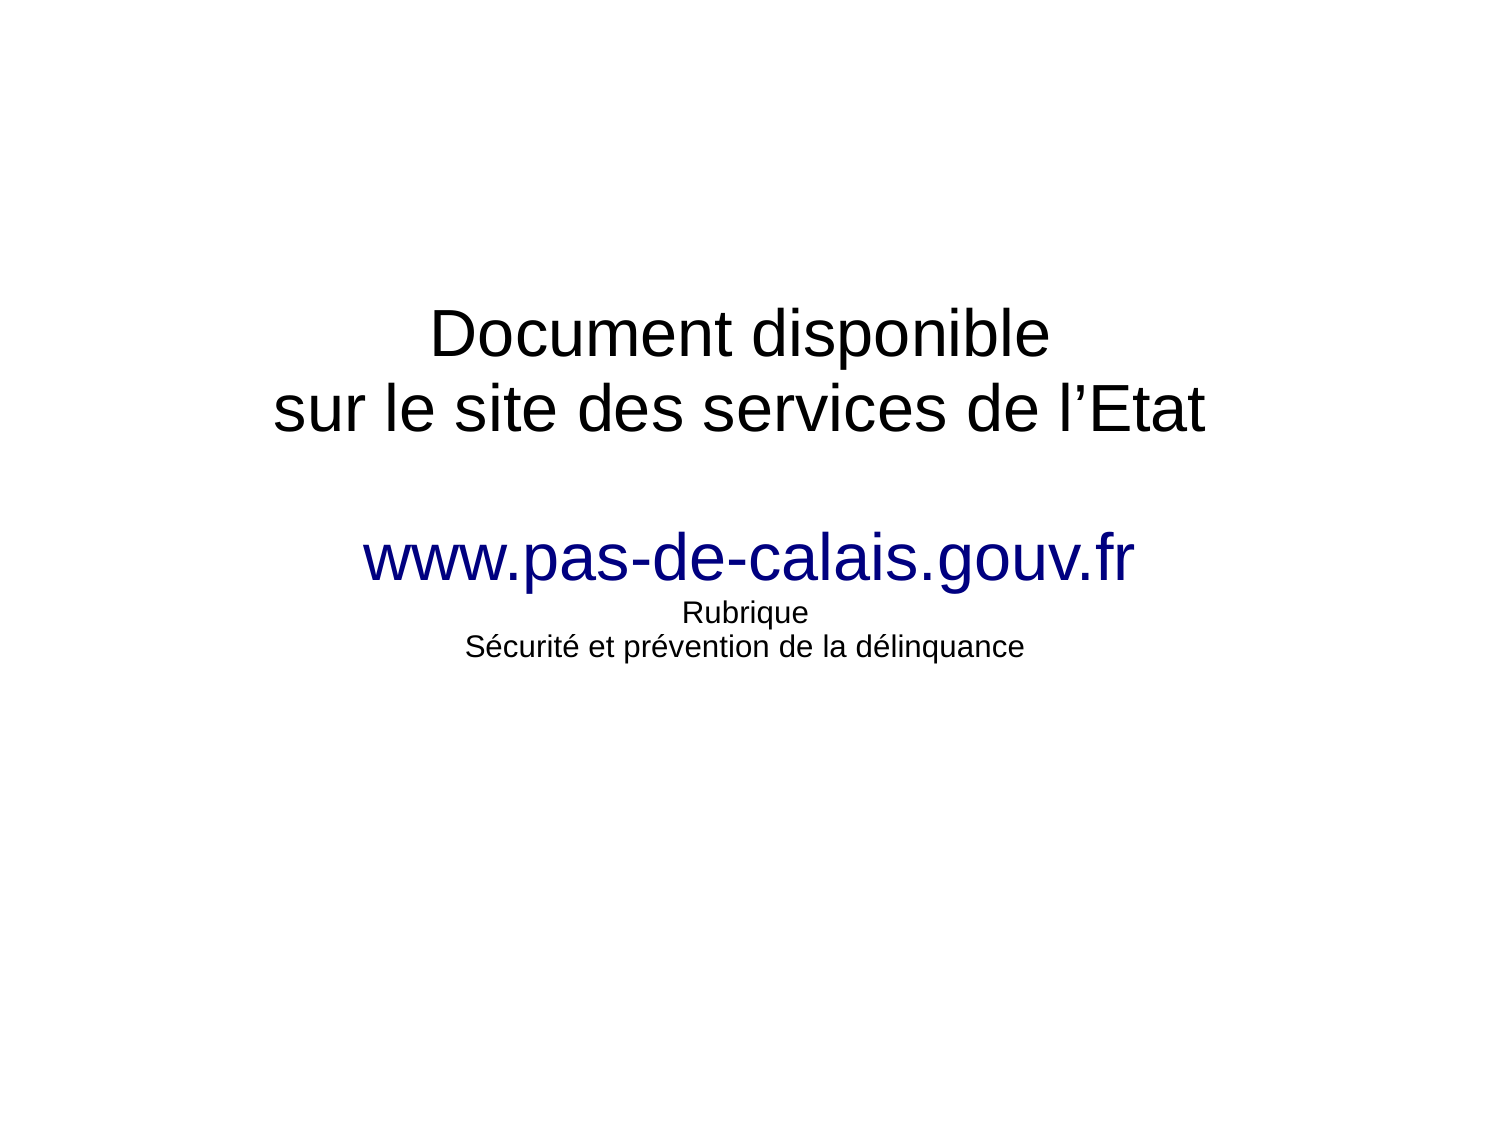

# Document disponible
sur le site des services de l’Etat
www.pas-de-calais.gouv.fr
Rubrique
Sécurité et prévention de la délinquance